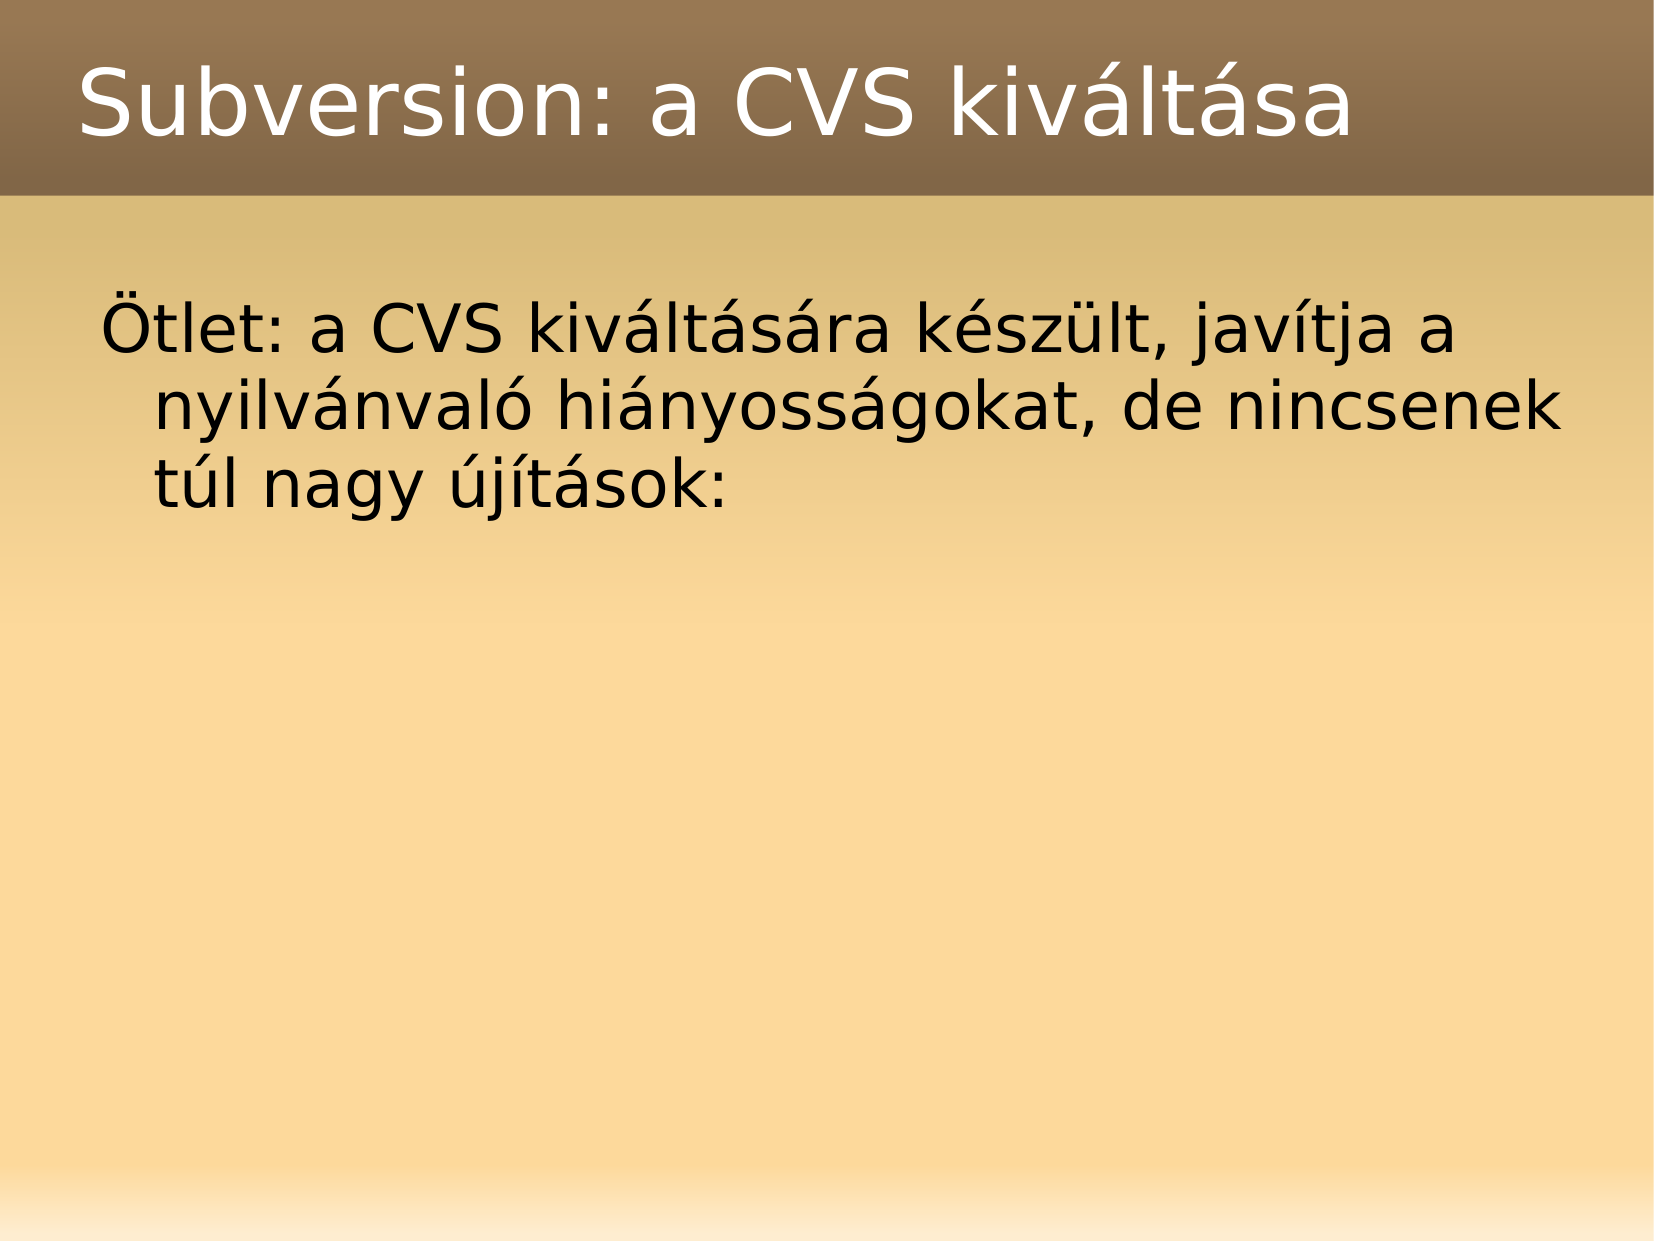

# Subversion: a CVS kiváltása
Ötlet: a CVS kiváltására készült, javítja a nyilvánvaló hiányosságokat, de nincsenek túl nagy újítások: